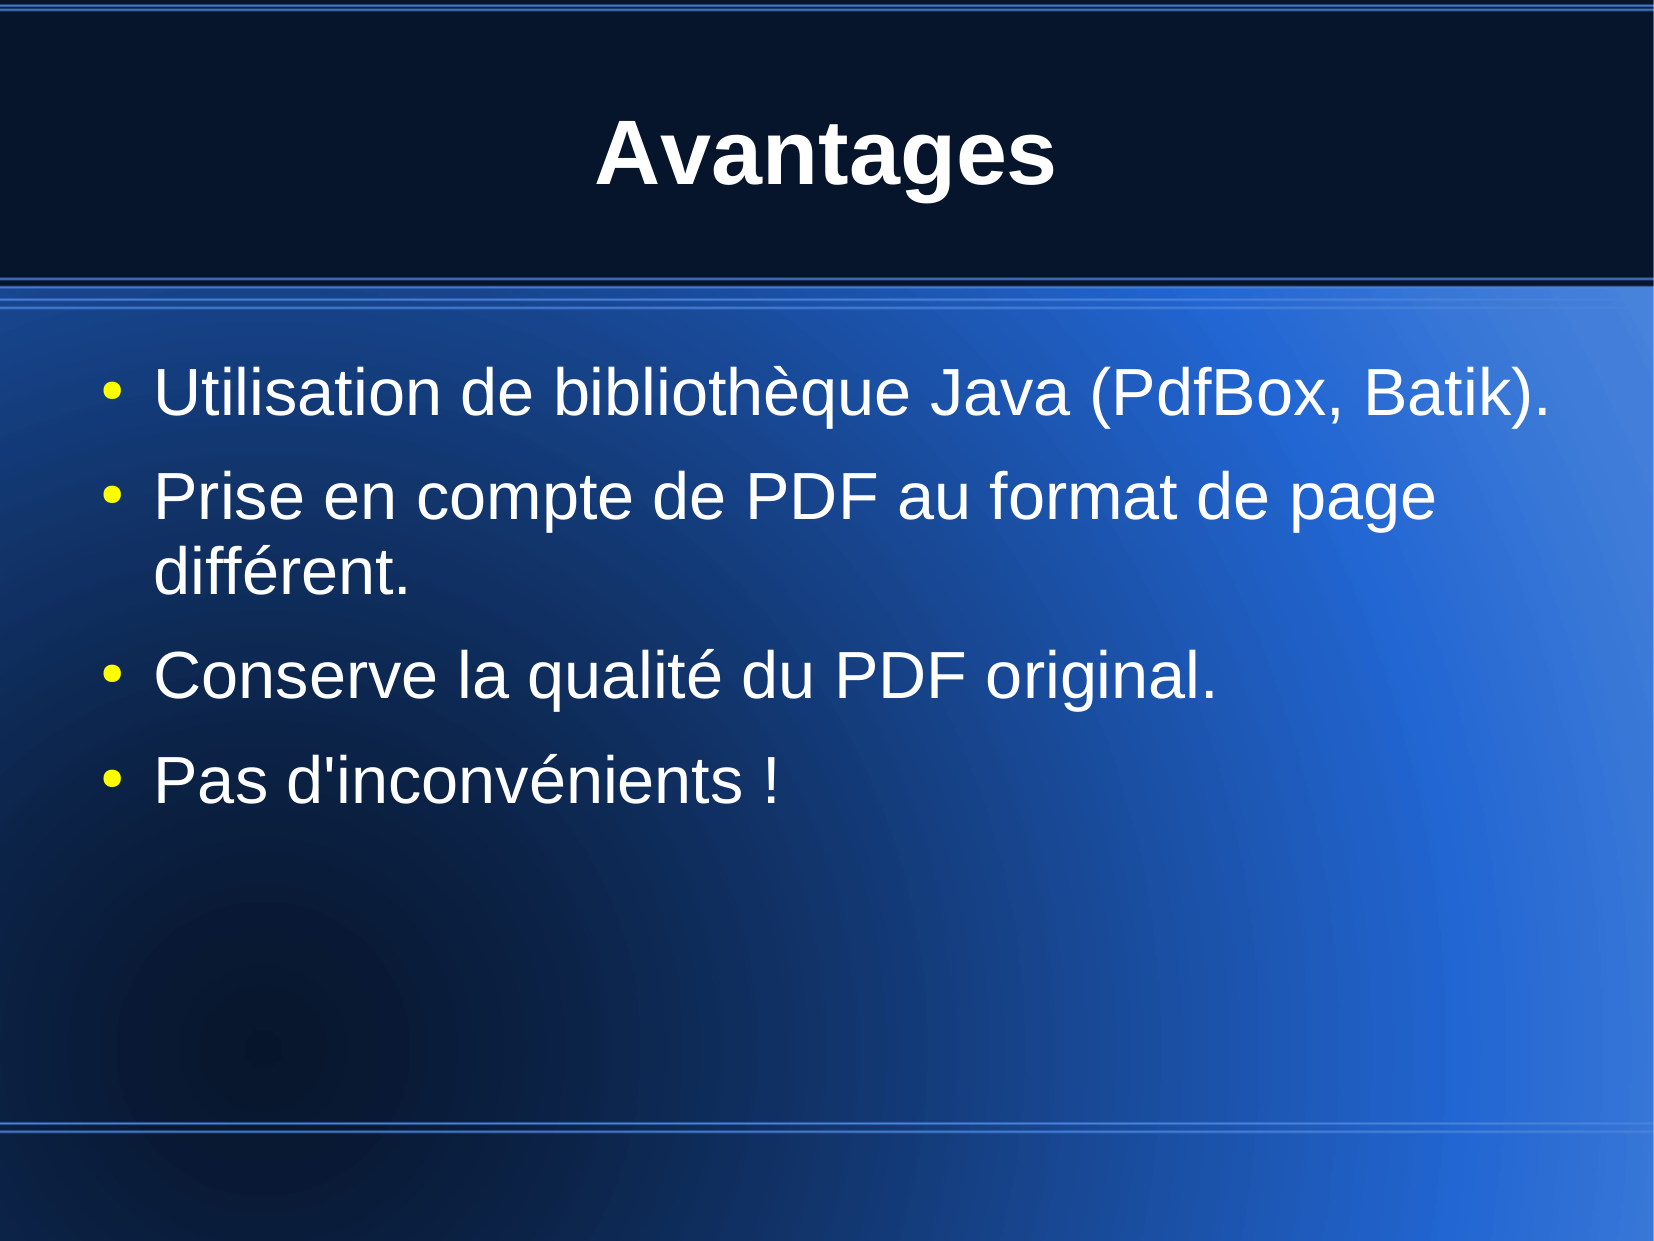

# Avantages
Utilisation de bibliothèque Java (PdfBox, Batik).
Prise en compte de PDF au format de page différent.
Conserve la qualité du PDF original.
Pas d'inconvénients !